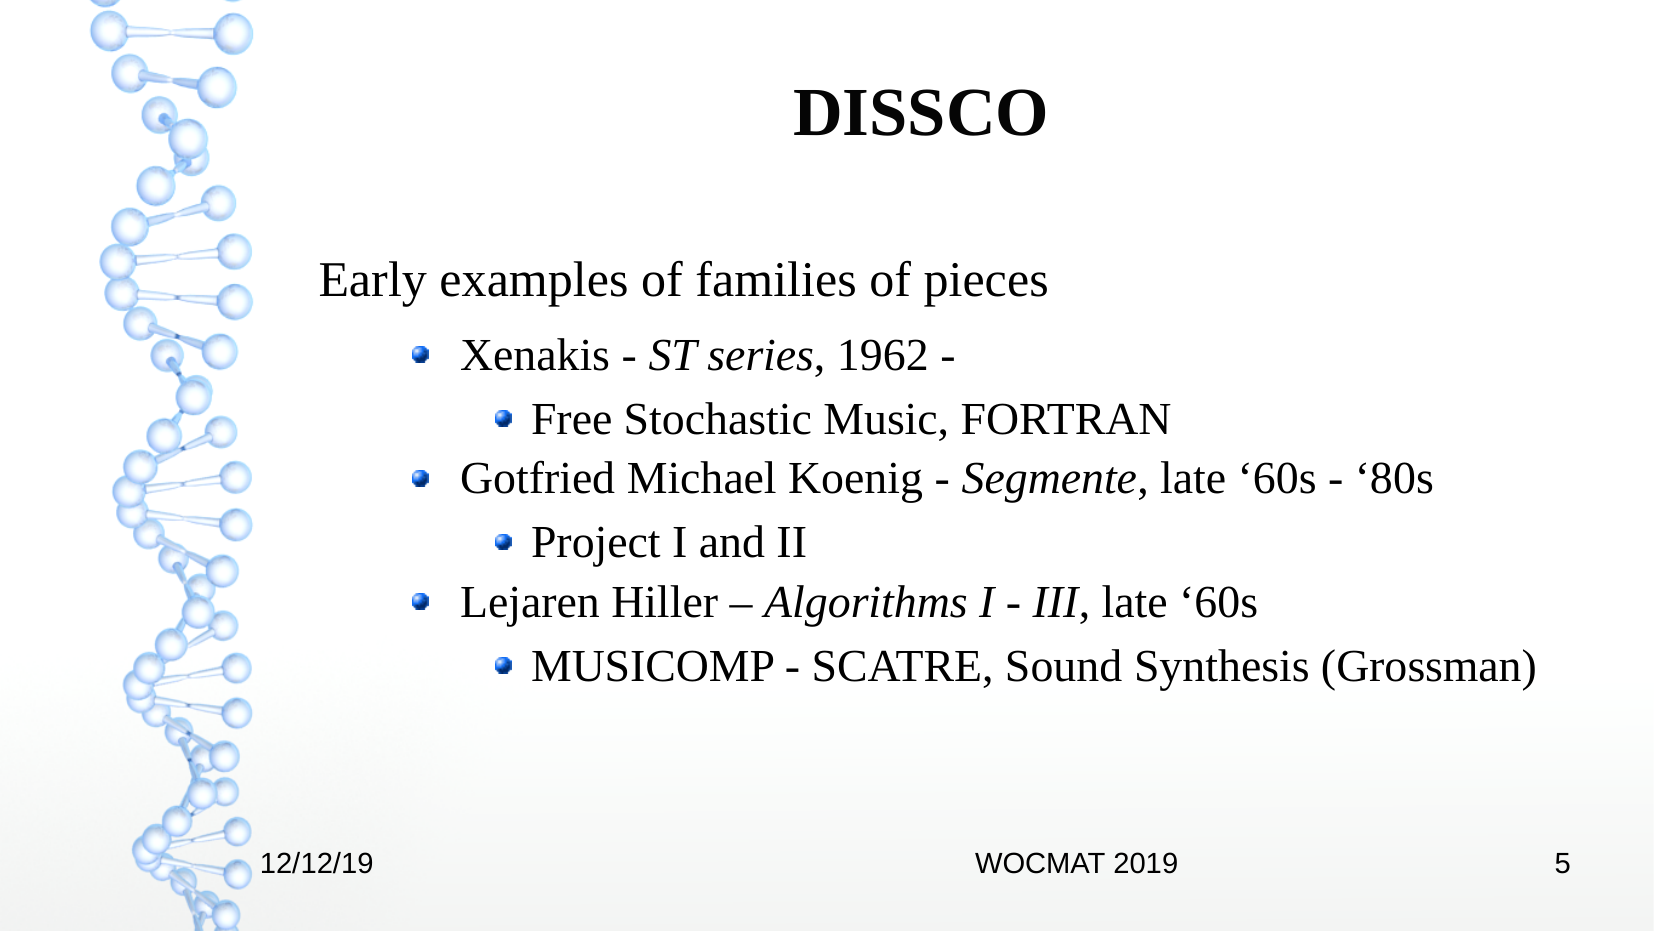

# DISSCO
Early examples of families of pieces
Xenakis - ST series, 1962 -
Free Stochastic Music, FORTRAN
Gotfried Michael Koenig - Segmente, late ‘60s - ‘80s
Project I and II
Lejaren Hiller – Algorithms I - III, late ‘60s
MUSICOMP - SCATRE, Sound Synthesis (Grossman)
12/12/19
WOCMAT 2019
5